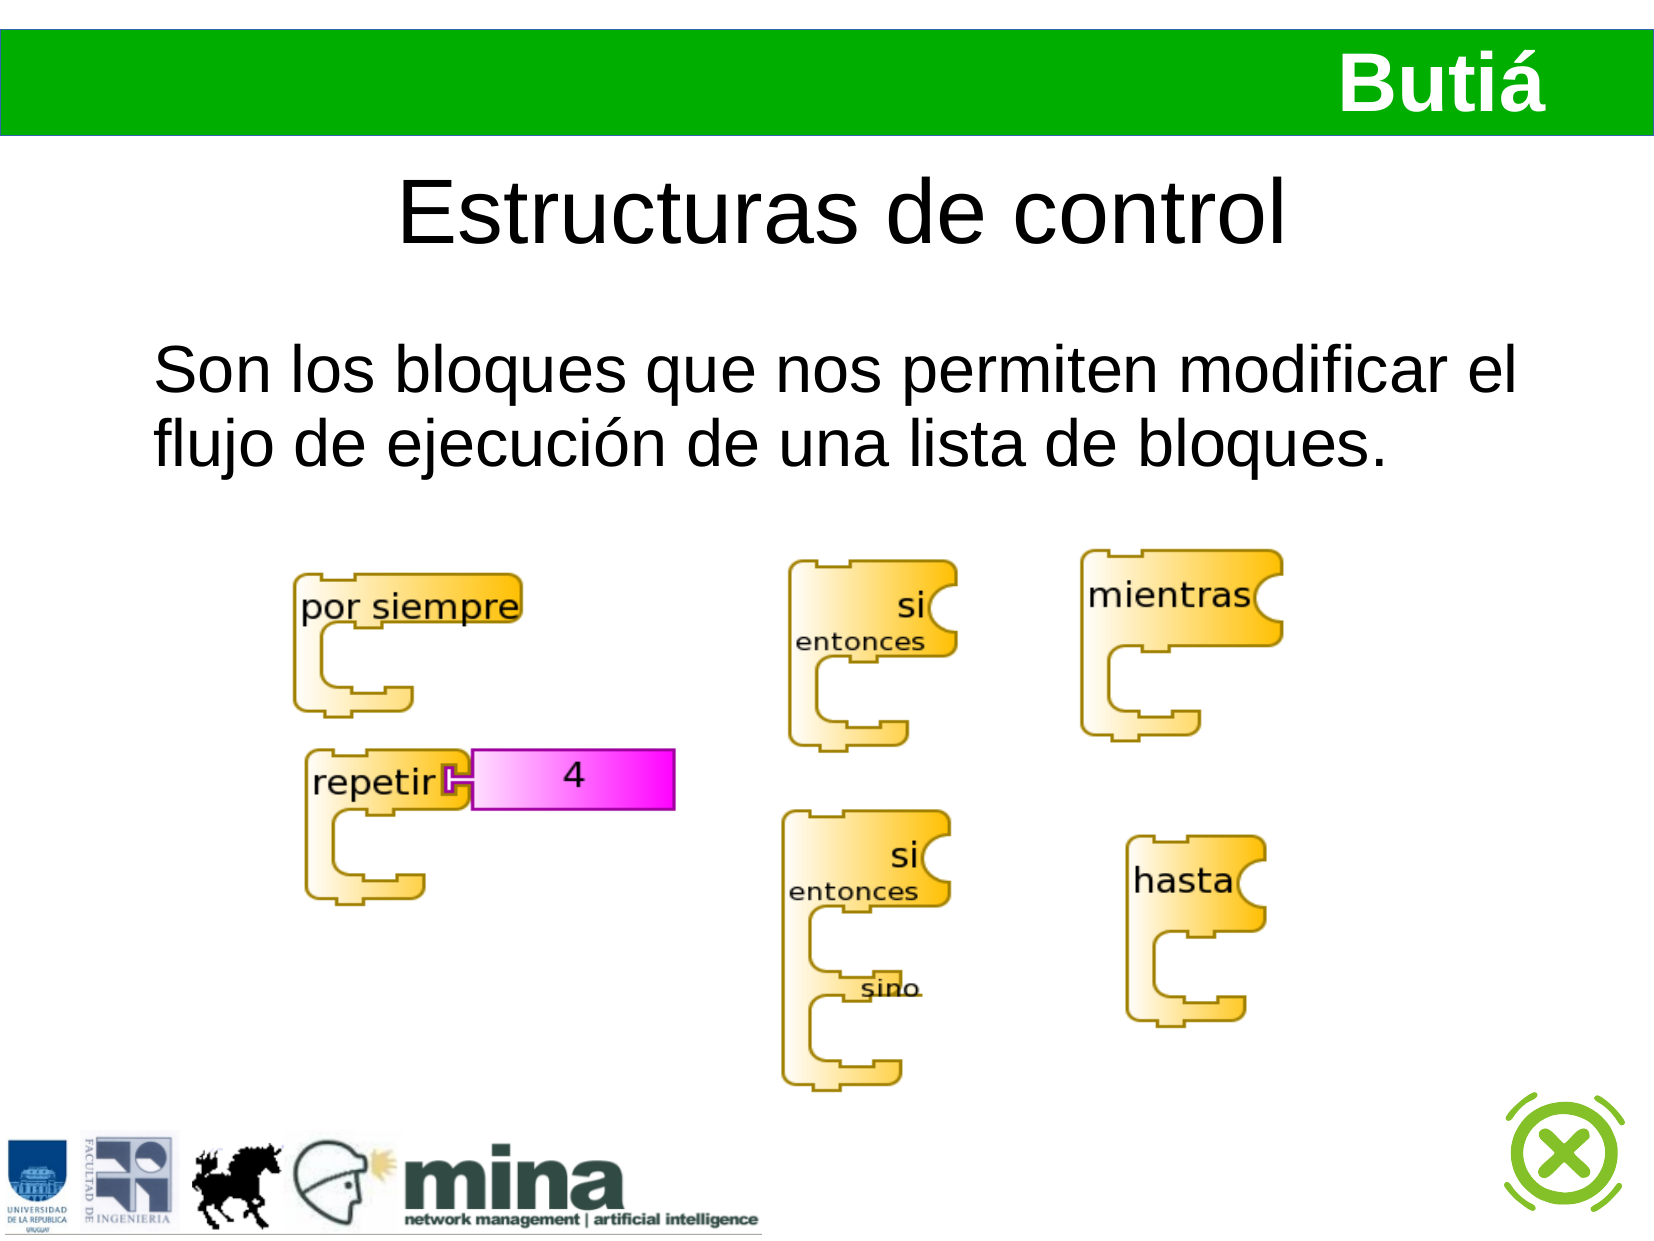

# Estructuras de control
Son los bloques que nos permiten modificar el flujo de ejecución de una lista de bloques.